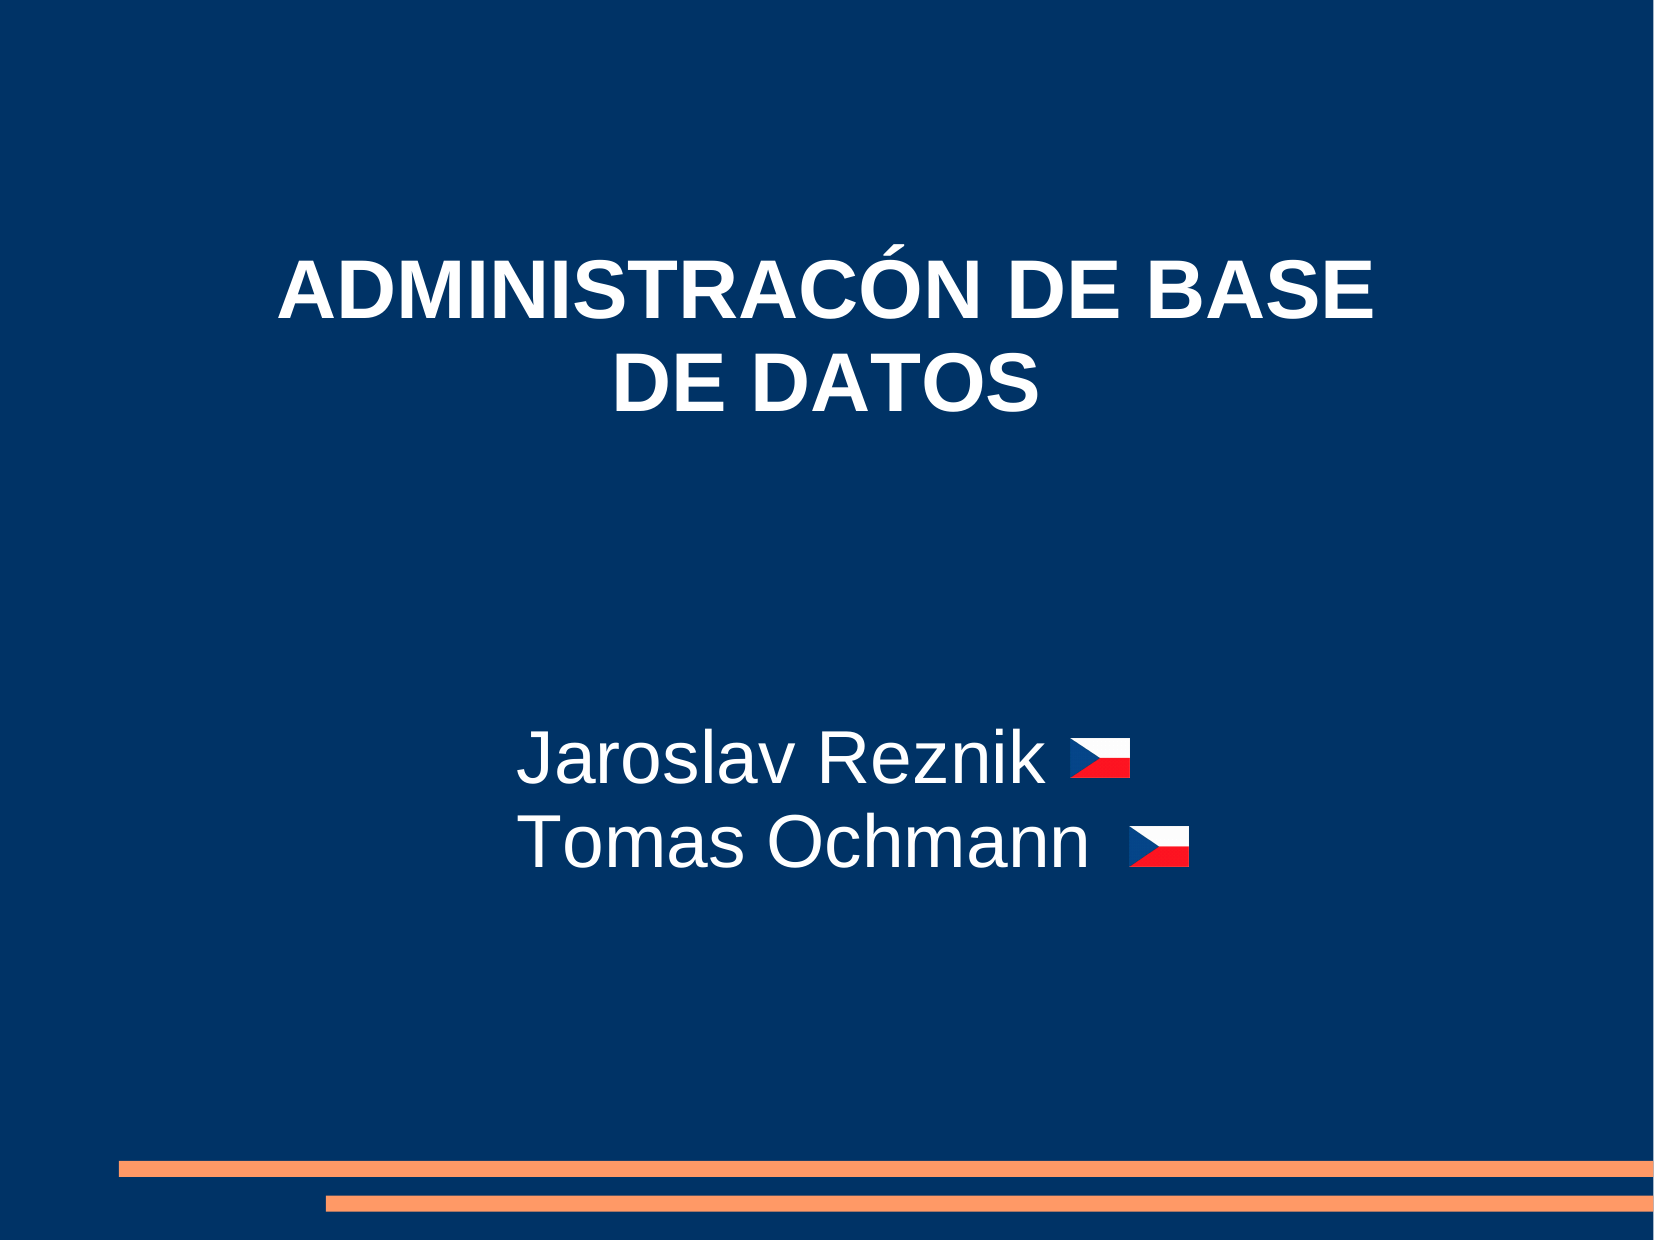

ADMINISTRACÓN DE BASE
DE DATOS
Jaroslav Reznik
Tomas Ochmann